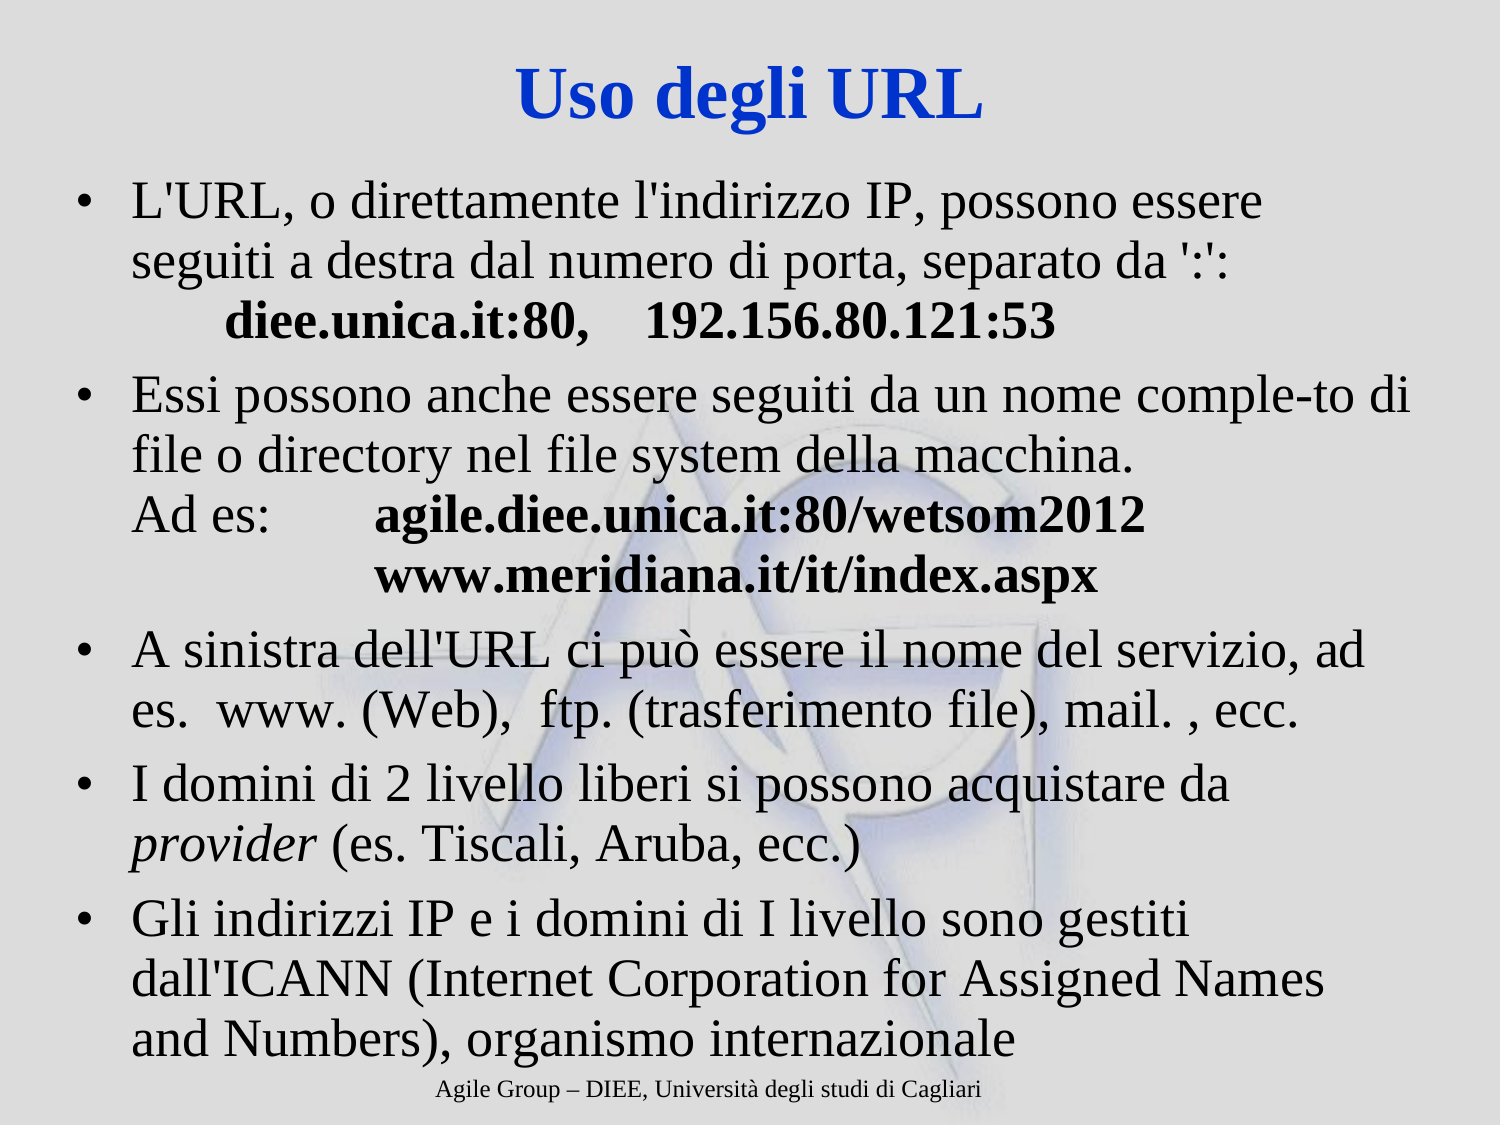

# Uso degli URL
L'URL, o direttamente l'indirizzo IP, possono essere seguiti a destra dal numero di porta, separato da ':':
	diee.unica.it:80, 192.156.80.121:53
Essi possono anche essere seguiti da un nome comple-to di file o directory nel file system della macchina.
Ad es: 	agile.diee.unica.it:80/wetsom2012
		www.meridiana.it/it/index.aspx
A sinistra dell'URL ci può essere il nome del servizio, ad es. www. (Web), ftp. (trasferimento file), mail. , ecc.
I domini di 2 livello liberi si possono acquistare da provider (es. Tiscali, Aruba, ecc.)
Gli indirizzi IP e i domini di I livello sono gestiti dall'ICANN (Internet Corporation for Assigned Names and Numbers), organismo internazionale